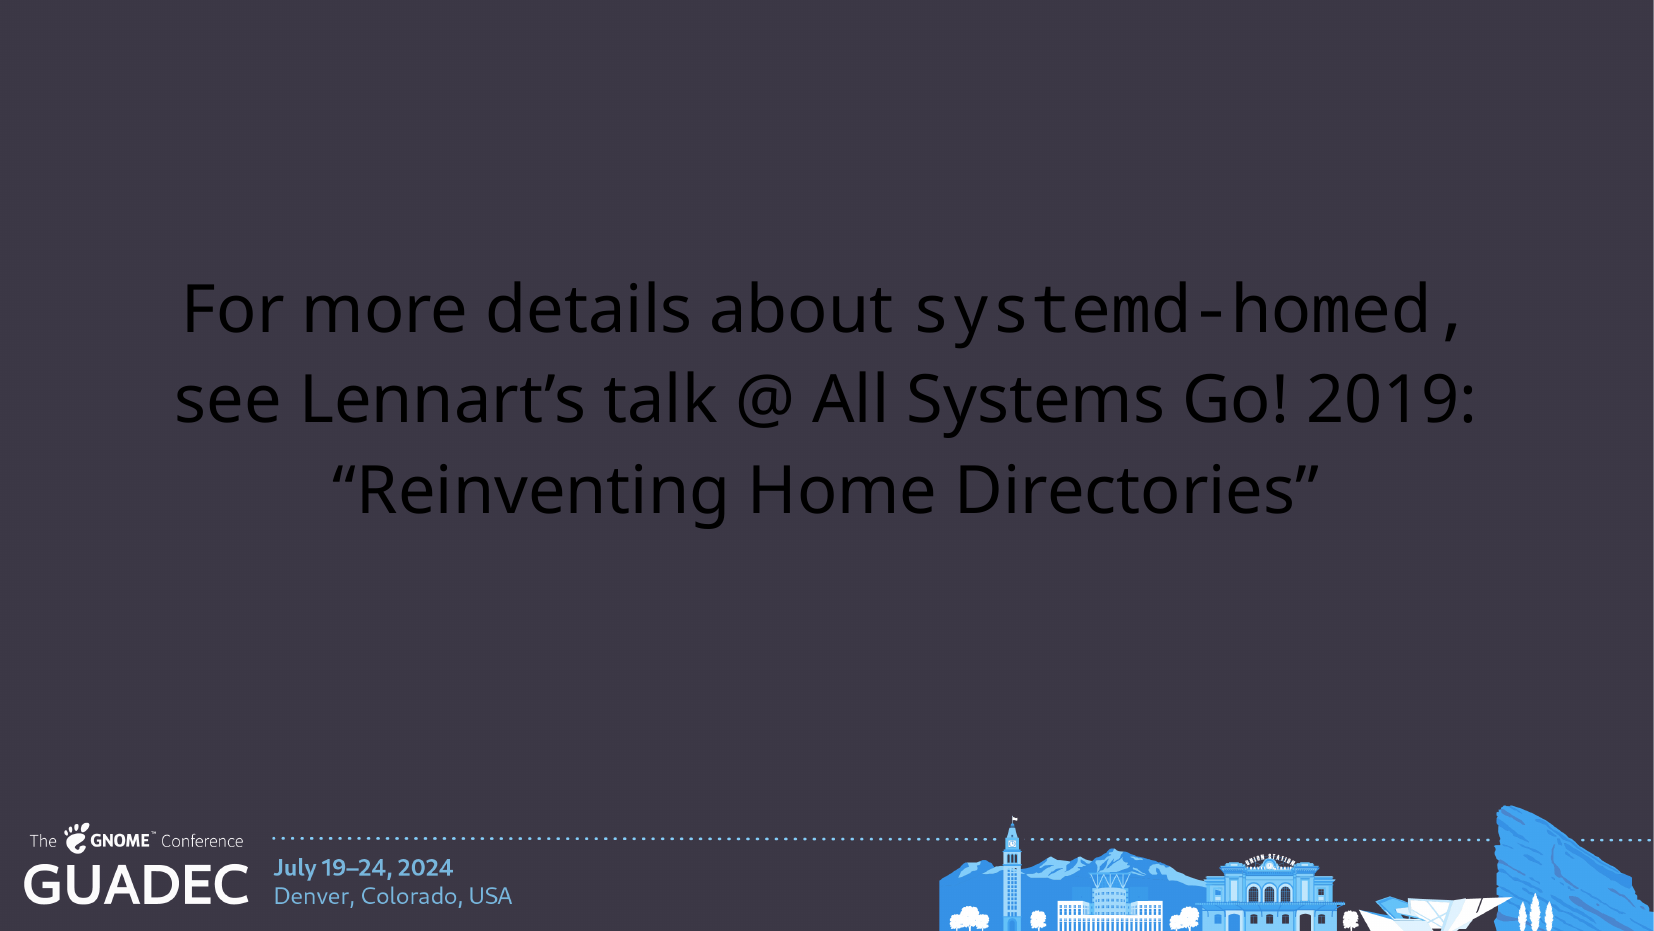

# For more details about systemd-homed,
see Lennart’s talk @ All Systems Go! 2019:
“Reinventing Home Directories”